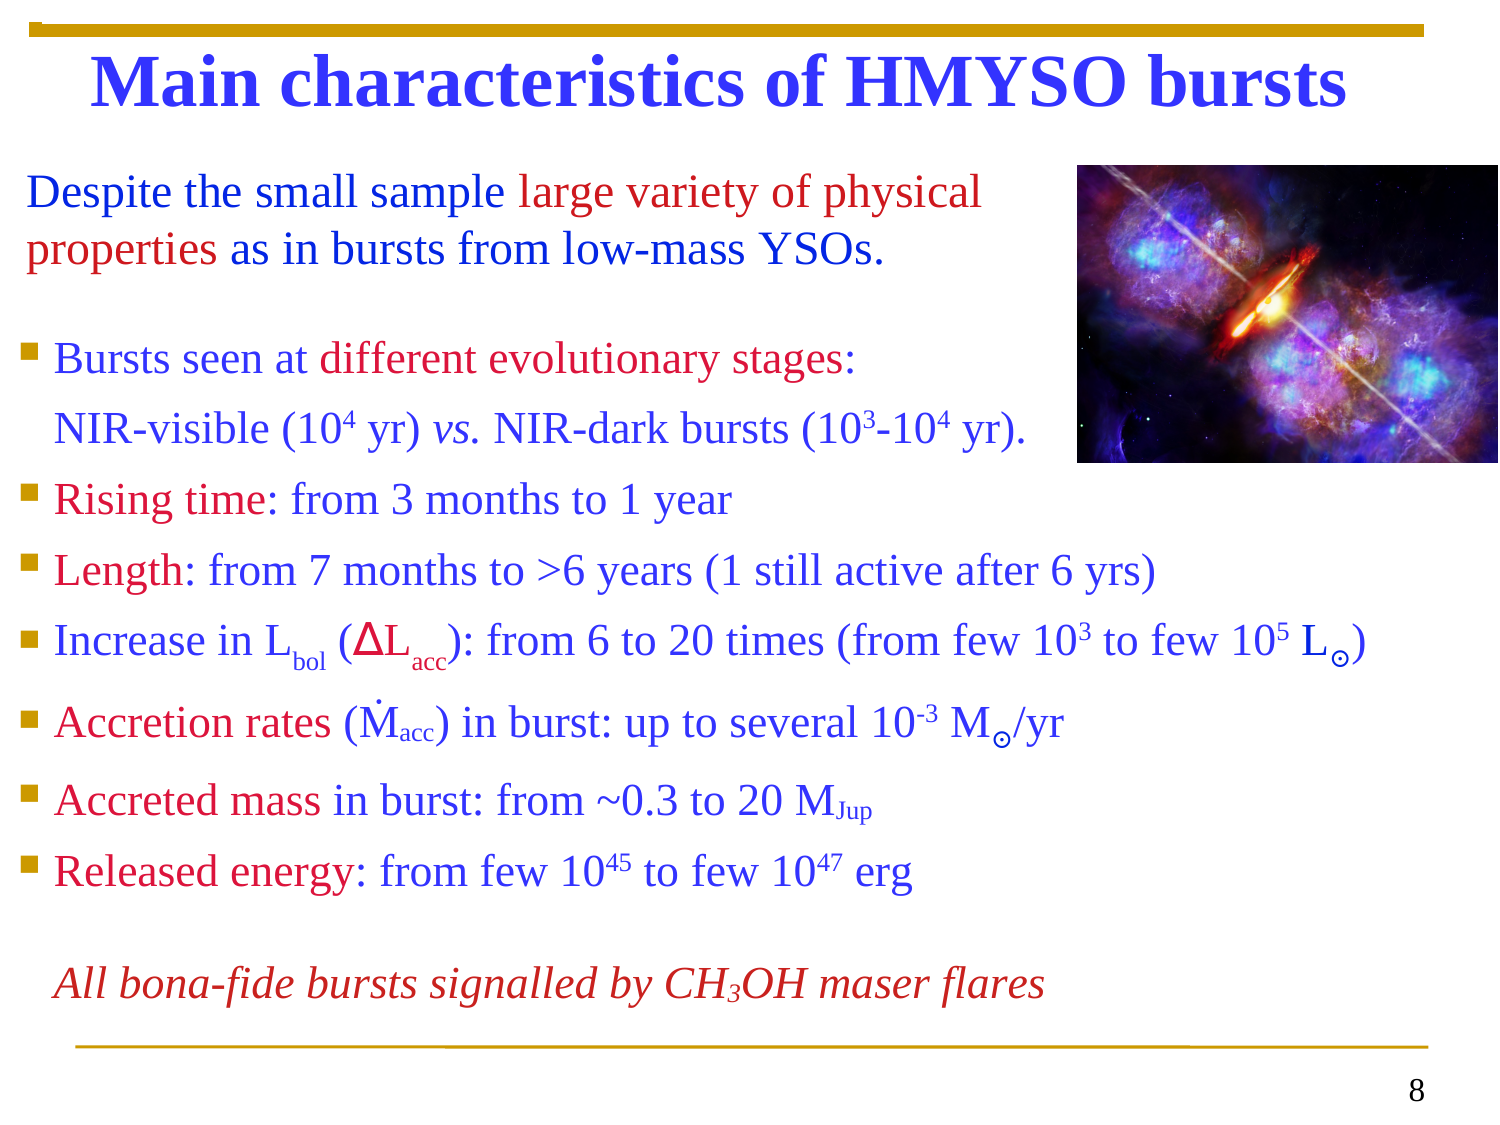

Main characteristics of HMYSO bursts
Despite the small sample large variety of physical properties as in bursts from low-mass YSOs.
Bursts seen at different evolutionary stages:
NIR-visible (104 yr) vs. NIR-dark bursts (103-104 yr).
Rising time: from 3 months to 1 year
Length: from 7 months to >6 years (1 still active after 6 yrs)
Increase in Lbol (∆Lacc): from 6 to 20 times (from few 103 to few 105 L⊙)
Accretion rates (Ṁacc) in burst: up to several 10-3 M⊙/yr
Accreted mass in burst: from ~0.3 to 20 MJup
Released energy: from few 1045 to few 1047 erg
All bona-fide bursts signalled by CH3OH maser flares
21 Apr. 2021
University of Hertfordshire